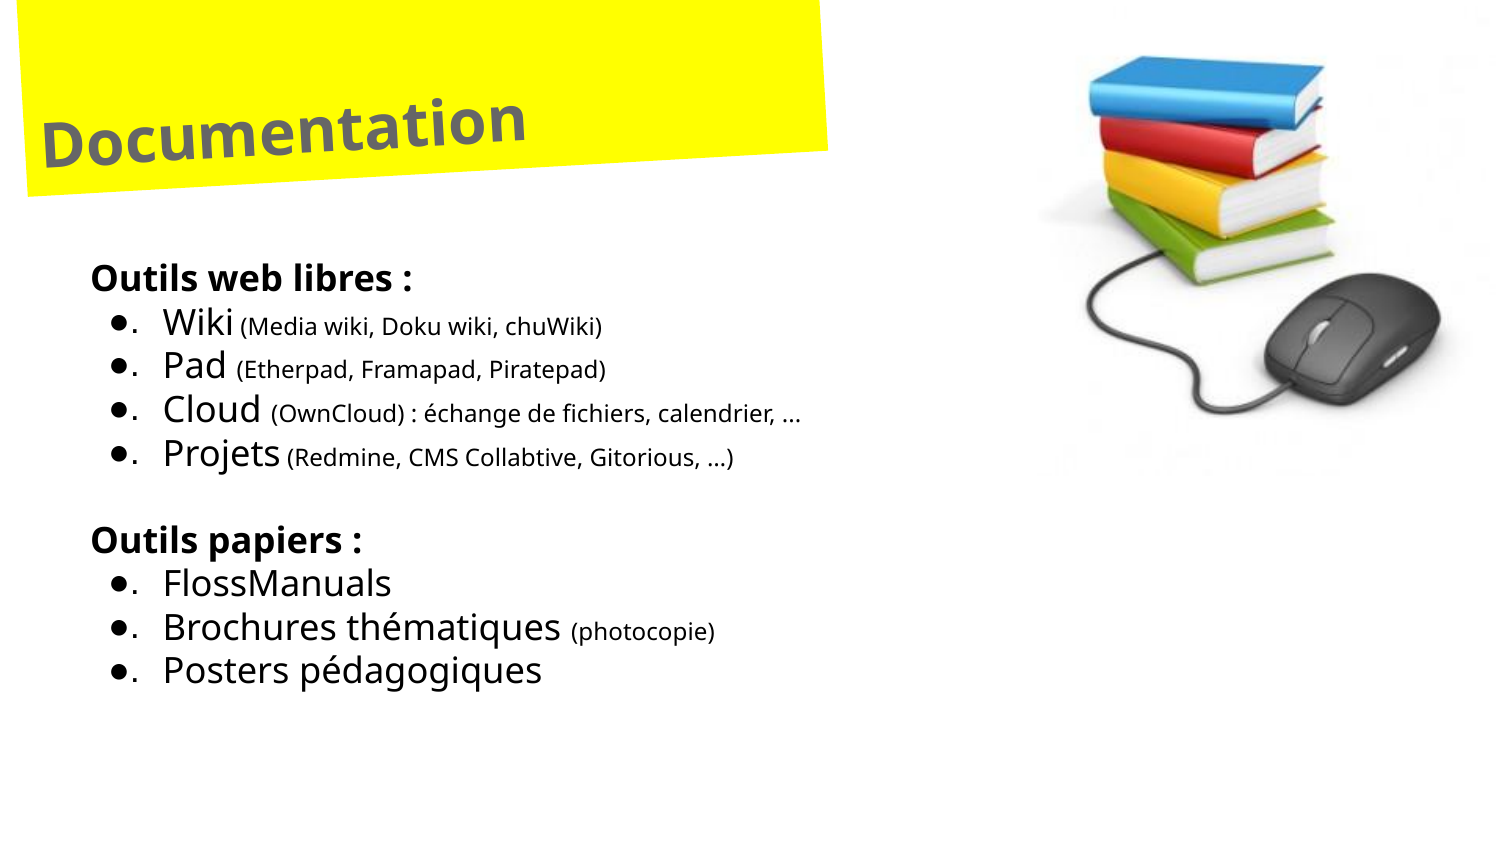

# Documentation
Outils web libres :
Wiki (Media wiki, Doku wiki, chuWiki)
Pad (Etherpad, Framapad, Piratepad)
Cloud (OwnCloud) : échange de fichiers, calendrier, ...
Projets (Redmine, CMS Collabtive, Gitorious, …)
Outils papiers :
FlossManuals
Brochures thématiques (photocopie)
Posters pédagogiques